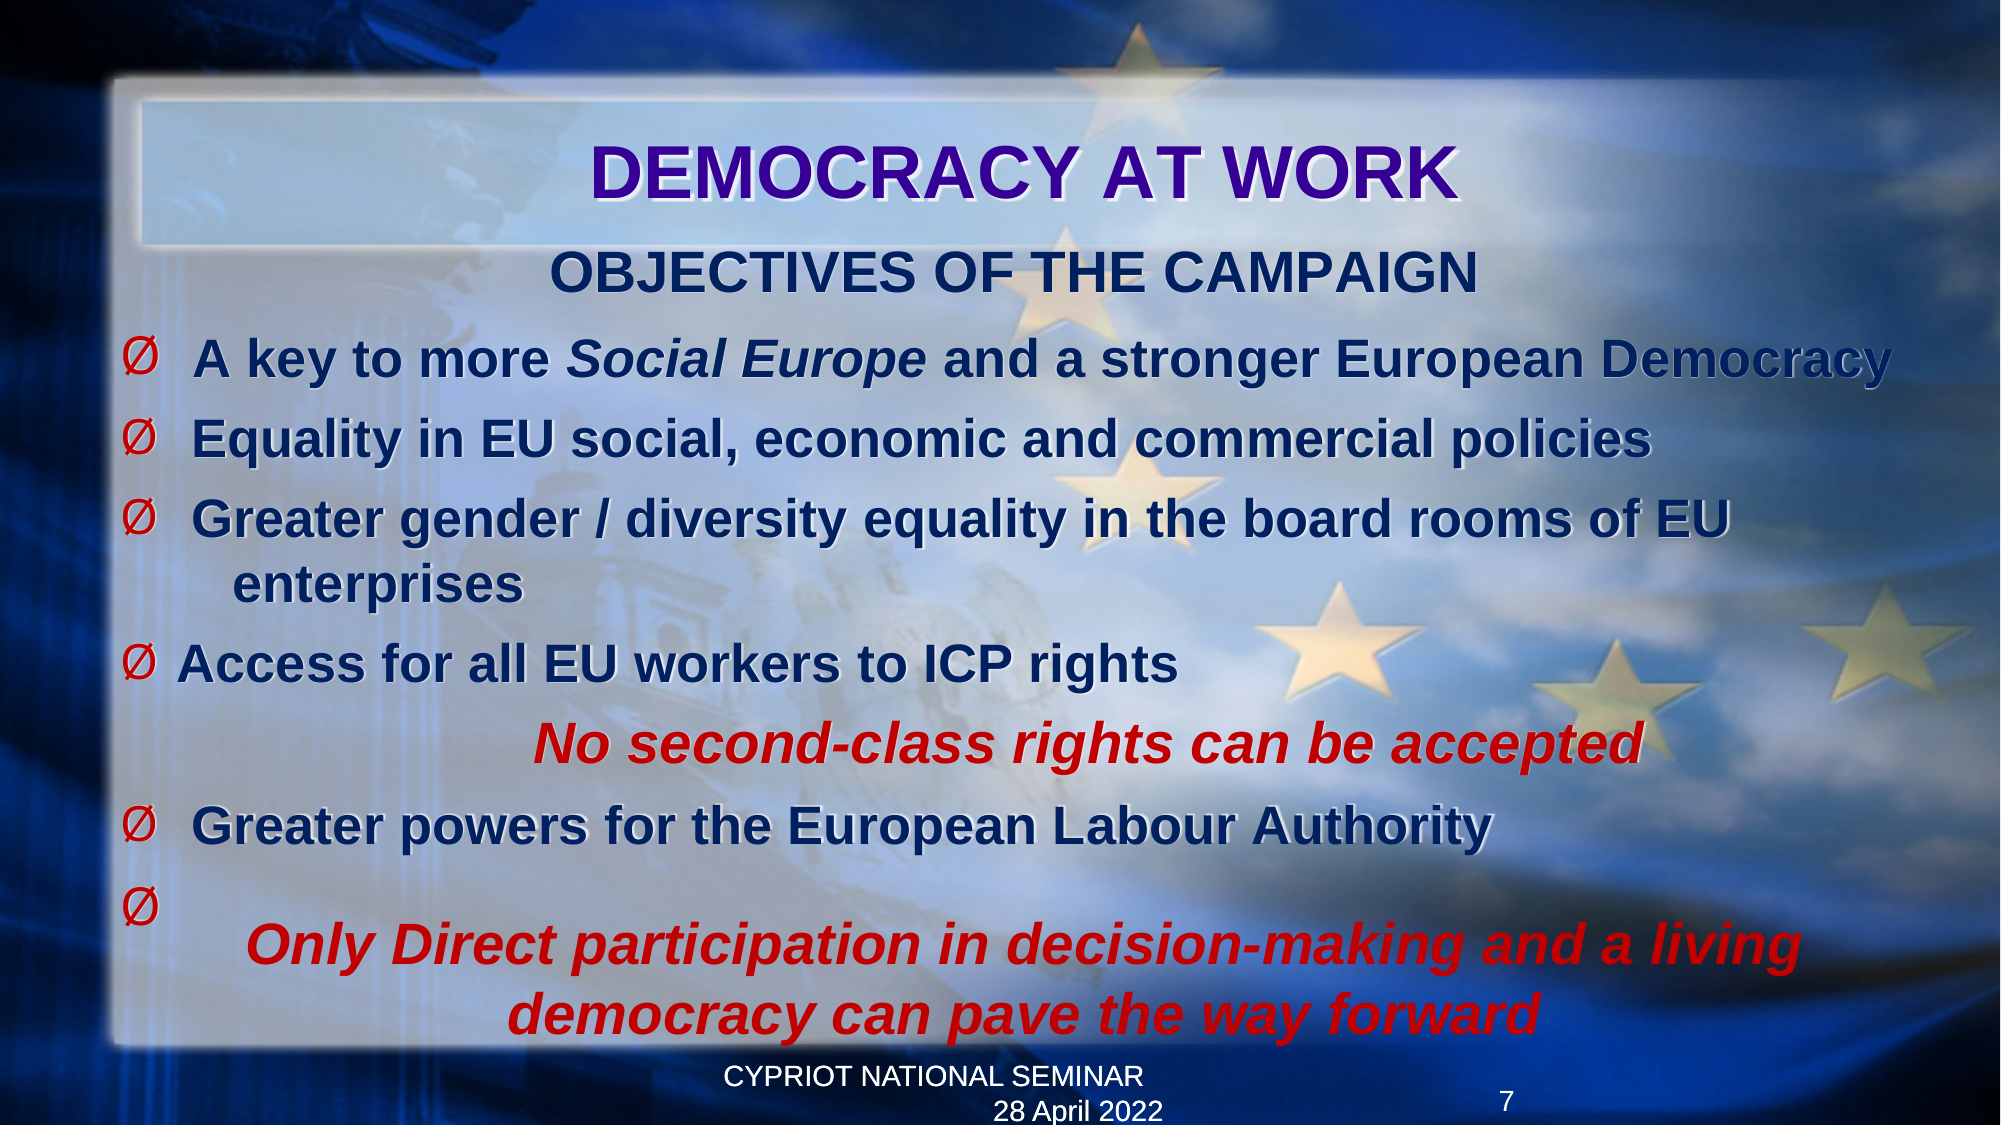

# DEMOCRACY AT WORK
OBJECTIVES OF THE CAMPAIGN
 A key to more Social Europe and a stronger European Democracy
 Equality in EU social, economic and commercial policies
 Greater gender / diversity equality in the board rooms of EU enterprises
Access for all EU workers to ICP rights
No second-class rights can be accepted
 Greater powers for the European Labour Authority
Only Direct participation in decision-making and a living democracy can pave the way forward
CYPRIOT NATIONAL SEMINAR 28 April 2022
CYPRIOT NATIONAL SEMINAR 28 April 2022